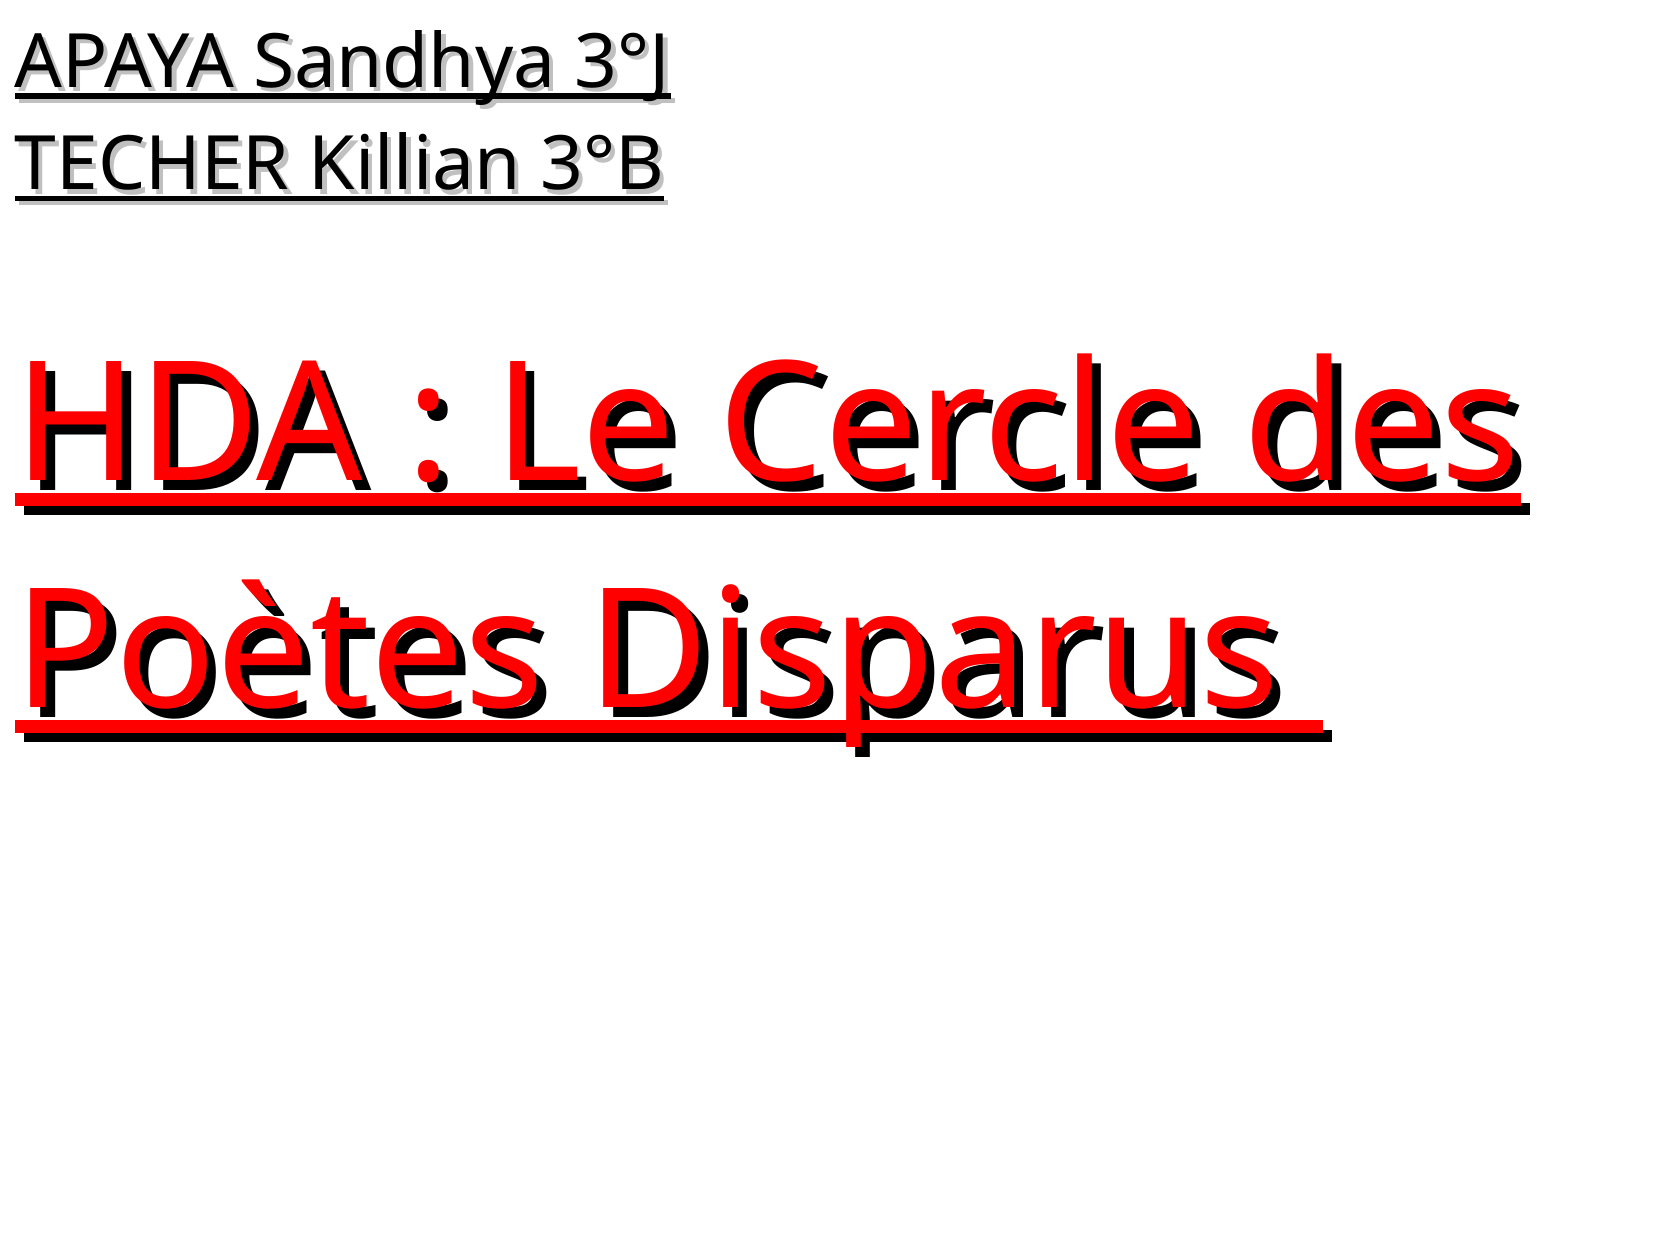

APAYA Sandhya 3°J
TECHER Killian 3°B
HDA : Le Cercle des Poètes Disparus